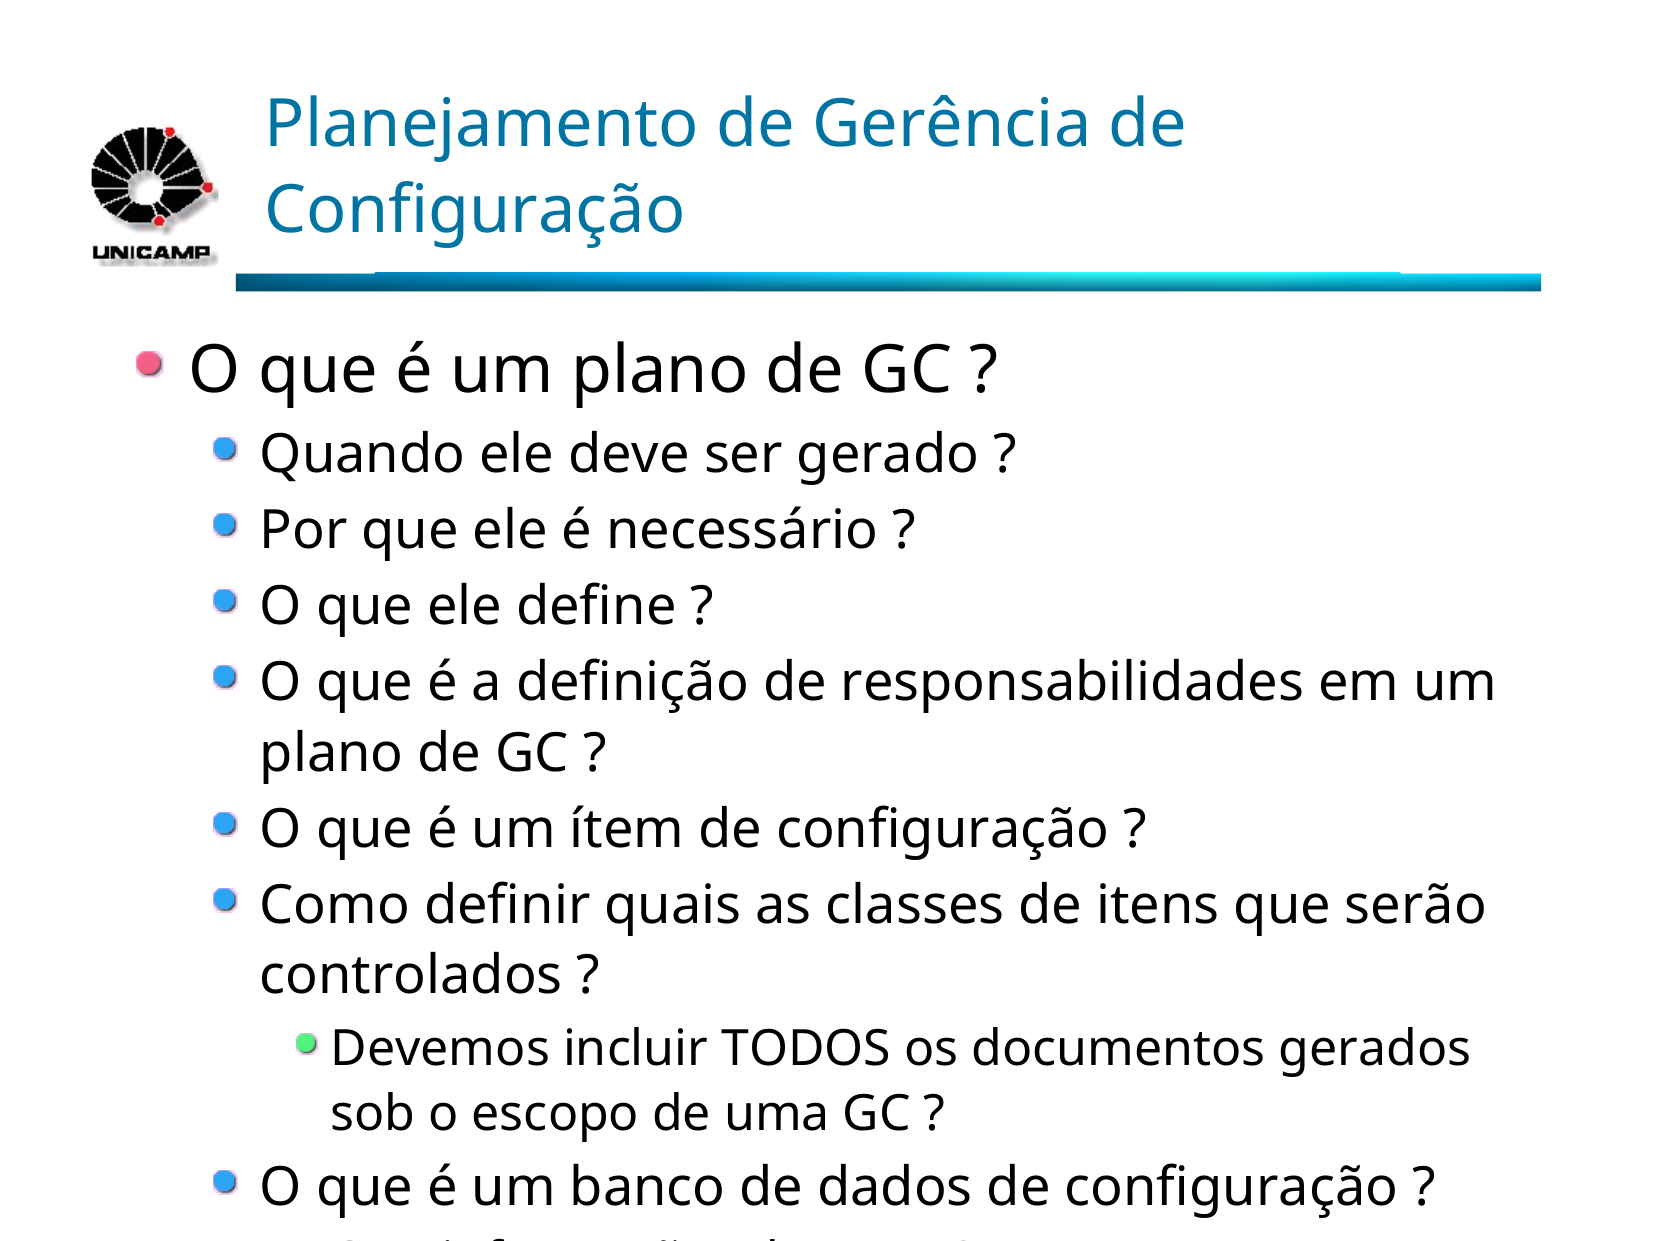

# Planejamento de Gerência de Configuração
O que é um plano de GC ?
Quando ele deve ser gerado ?
Por que ele é necessário ?
O que ele define ?
O que é a definição de responsabilidades em um plano de GC ?
O que é um ítem de configuração ?
Como definir quais as classes de itens que serão controlados ?
Devemos incluir TODOS os documentos gerados sob o escopo de uma GC ?
O que é um banco de dados de configuração ?
Que informações deve ter ?